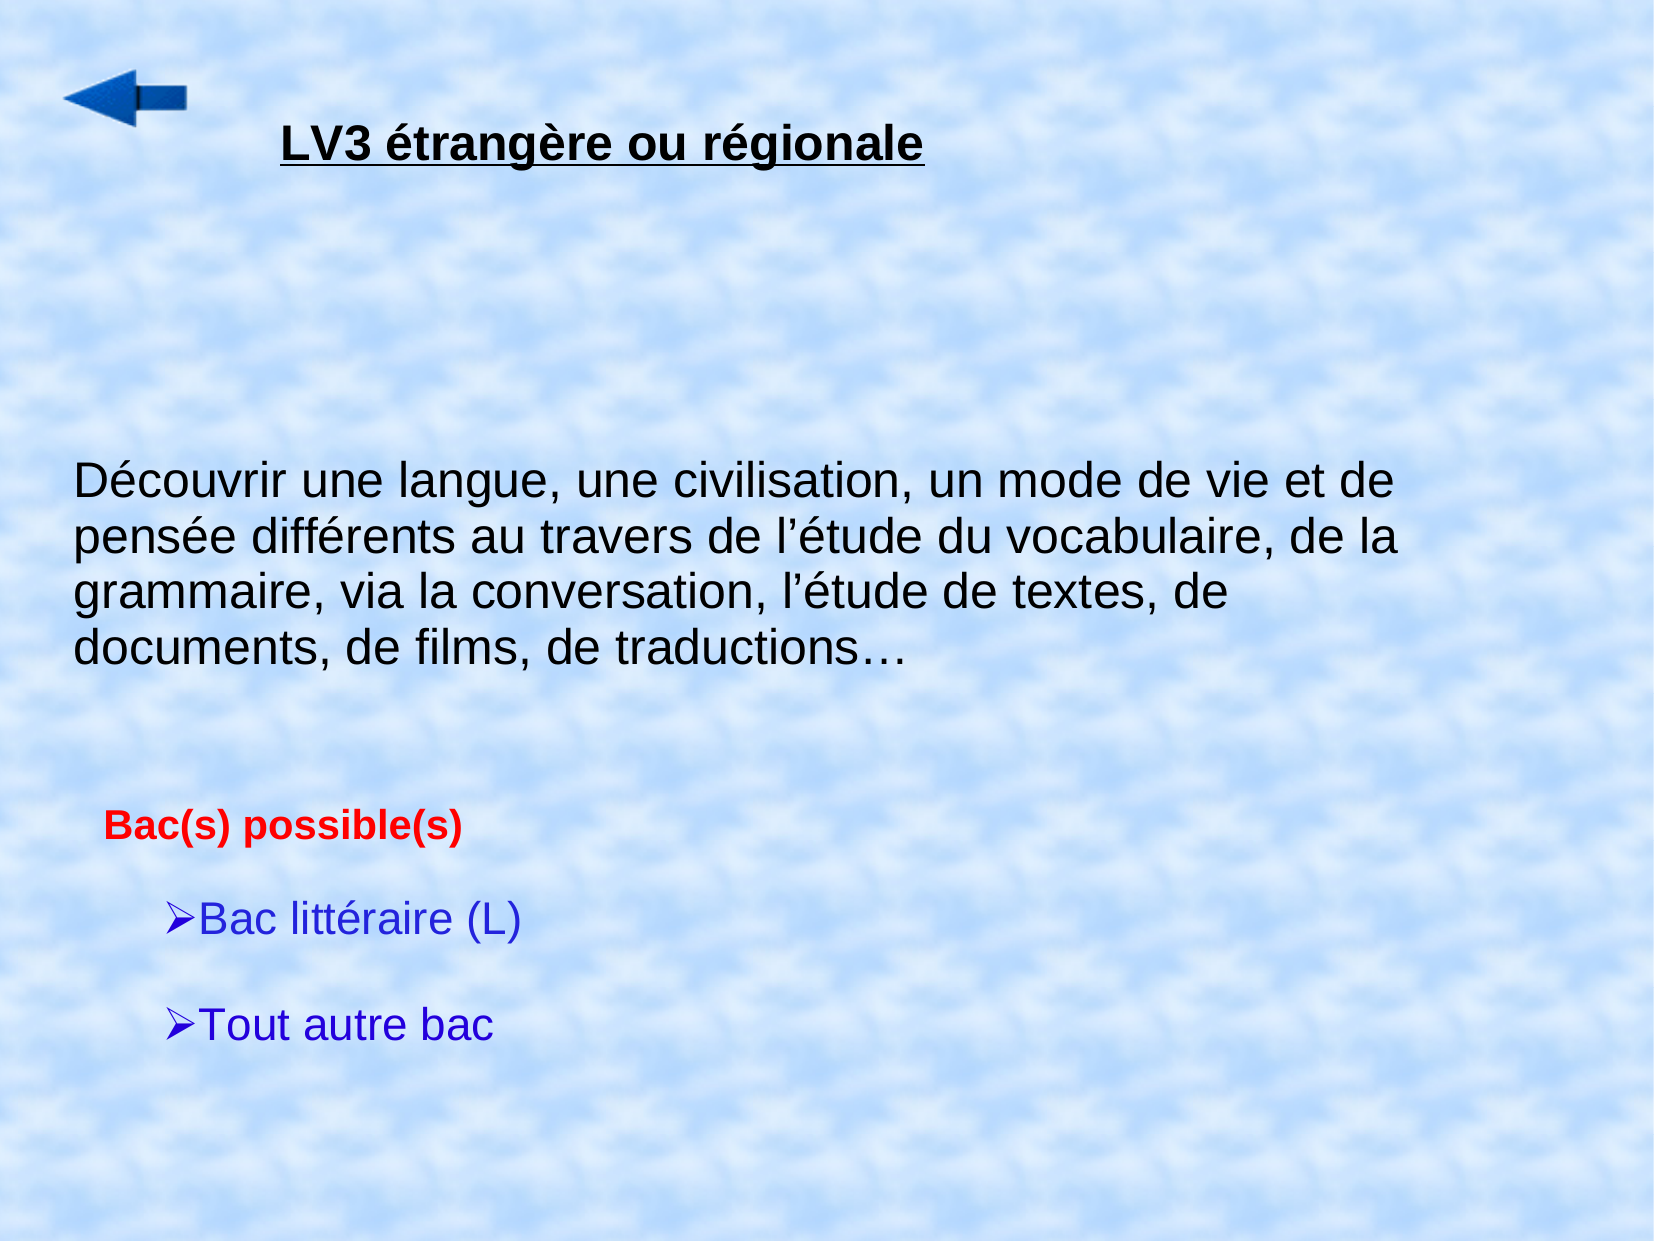

LV3 étrangère ou régionale
Découvrir une langue, une civilisation, un mode de vie et de pensée différents au travers de l’étude du vocabulaire, de la grammaire, via la conversation, l’étude de textes, de documents, de films, de traductions…
Bac(s) possible(s)
Bac littéraire (L)
Tout autre bac